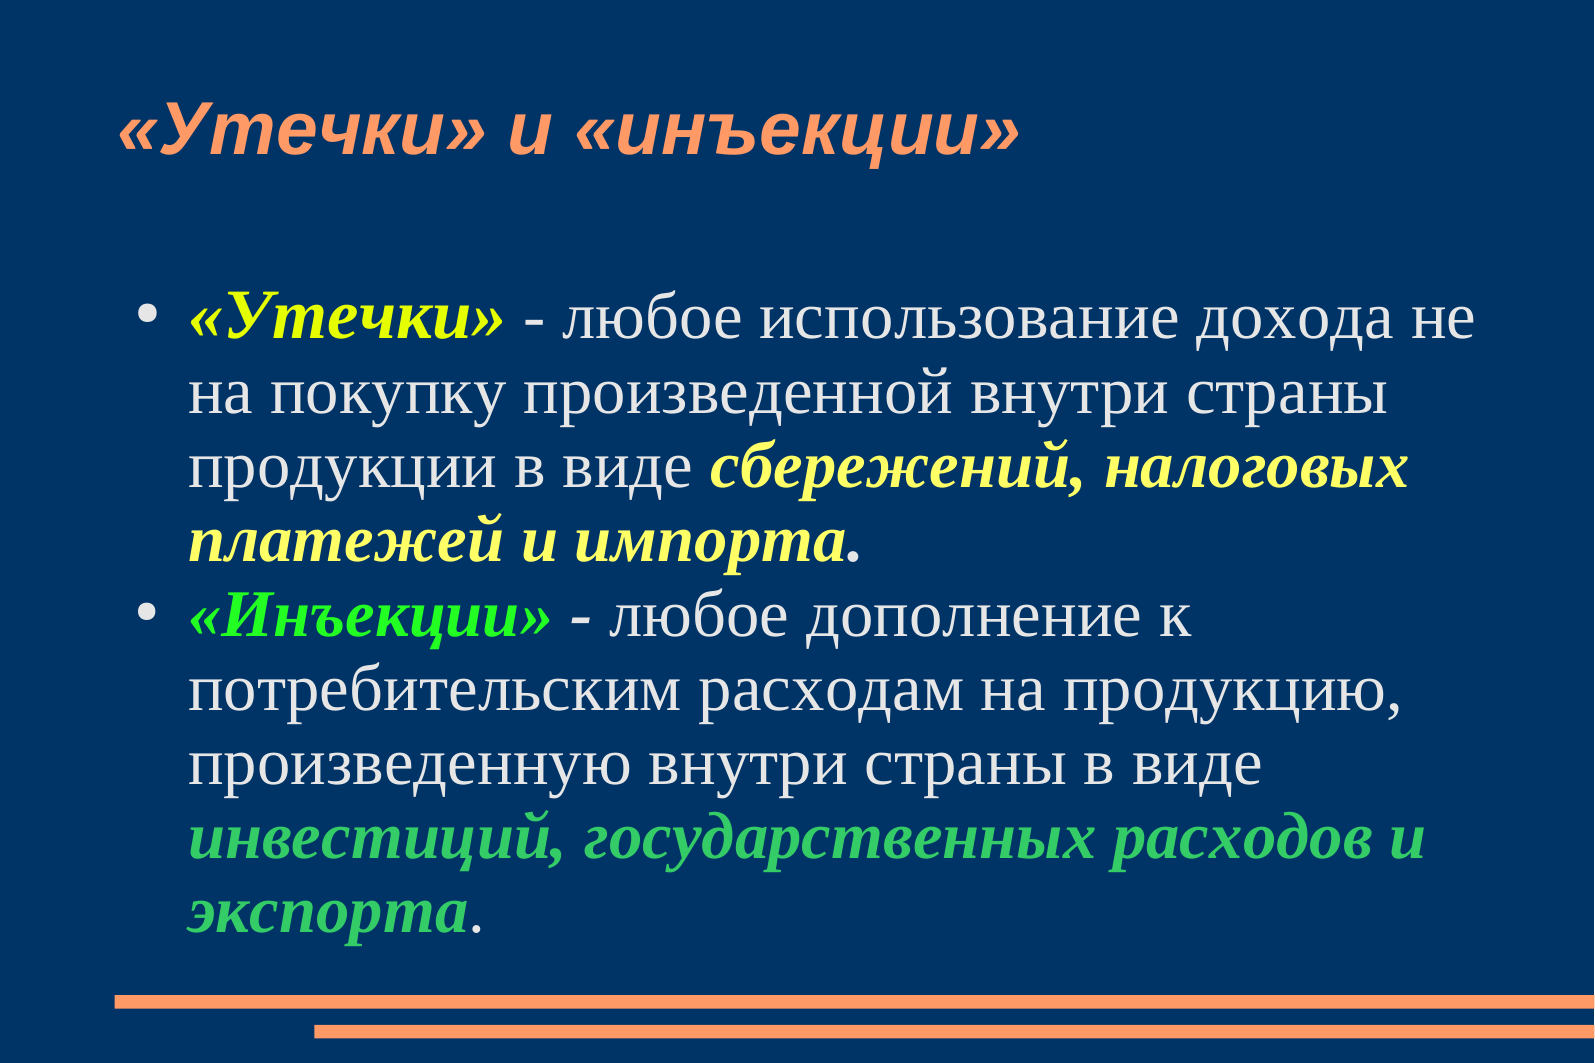

# «Утечки» и «инъекции»
«Утечки» - любое использование дохода не на покупку произведенной внутри страны продукции в виде сбережений, налоговых платежей и импорта.
«Инъекции» - любое дополнение к потребительским расходам на продукцию, произведенную внутри страны в виде инвестиций, государственных расходов и экспорта.